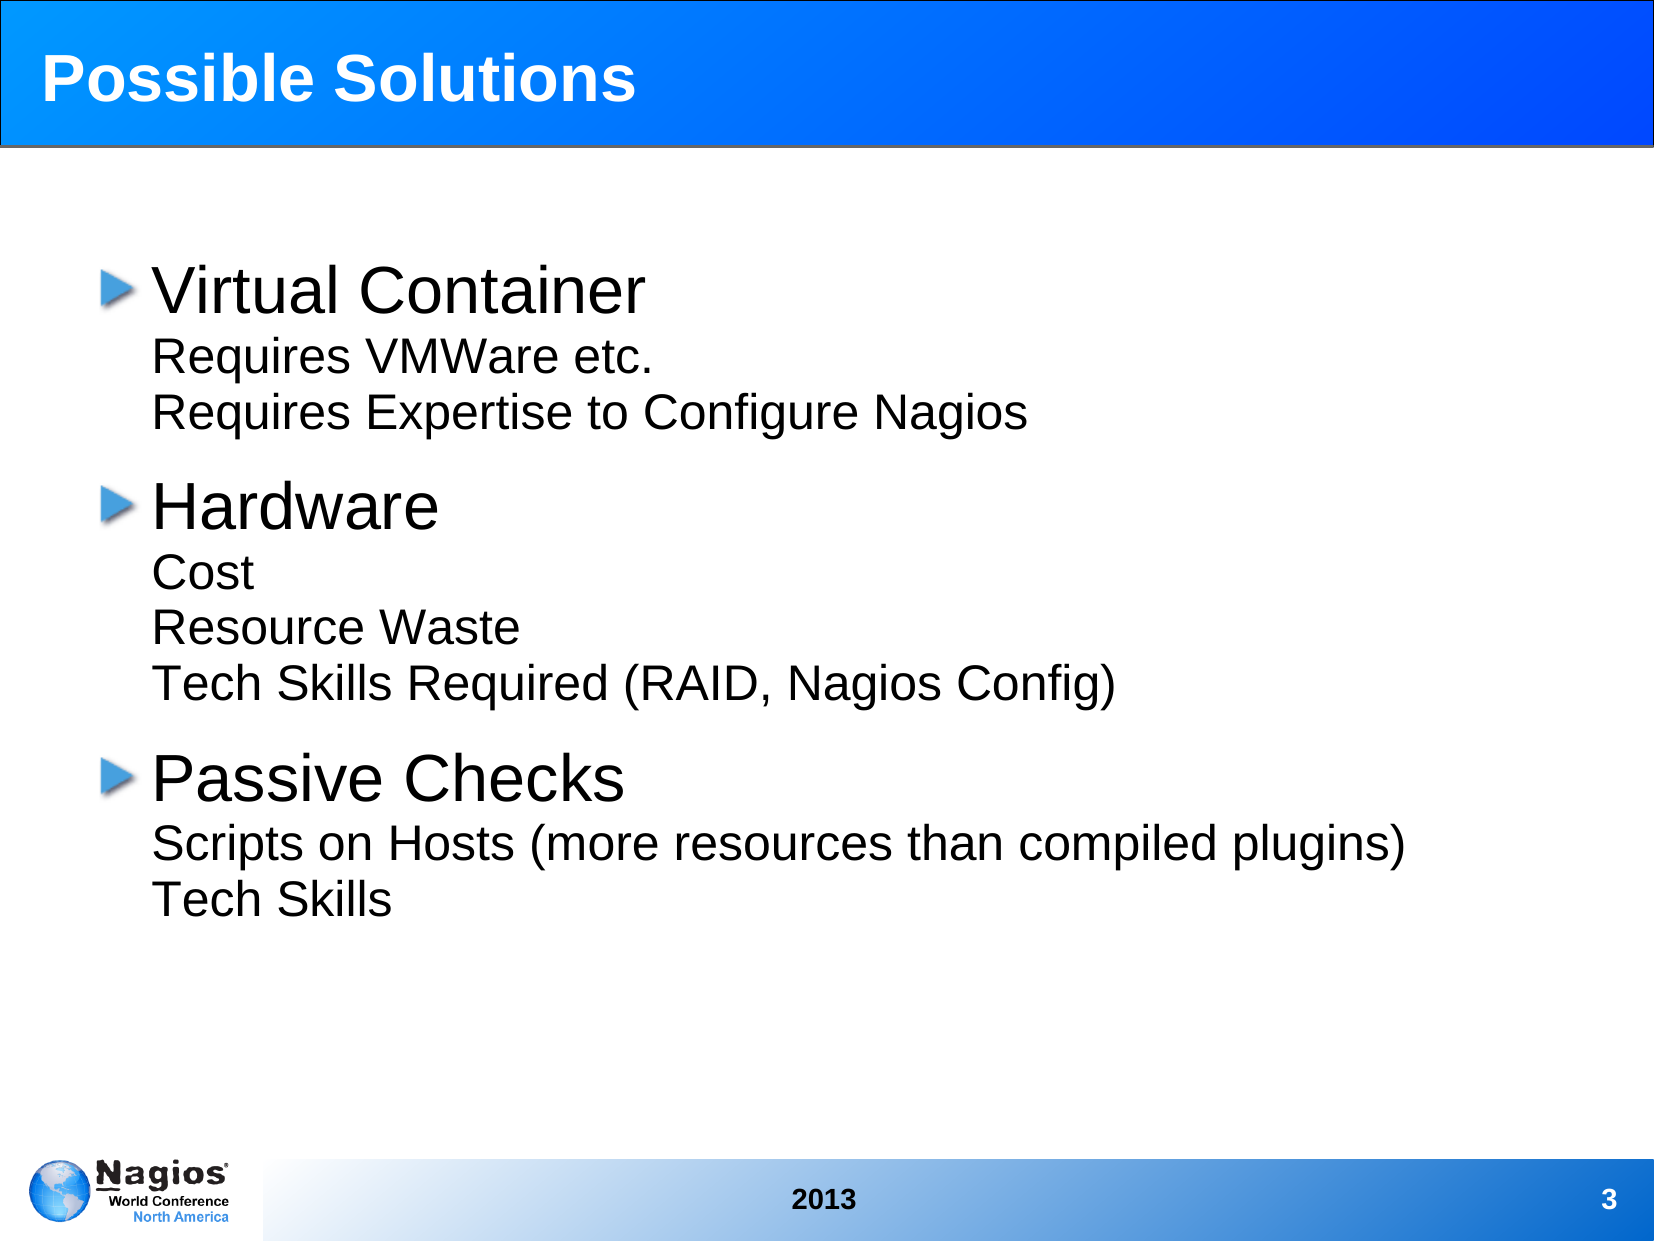

# Possible Solutions
Virtual Container
Requires VMWare etc.
Requires Expertise to Configure Nagios
Hardware
Cost
Resource Waste
Tech Skills Required (RAID, Nagios Config)
Passive Checks
Scripts on Hosts (more resources than compiled plugins)
Tech Skills
2011
3